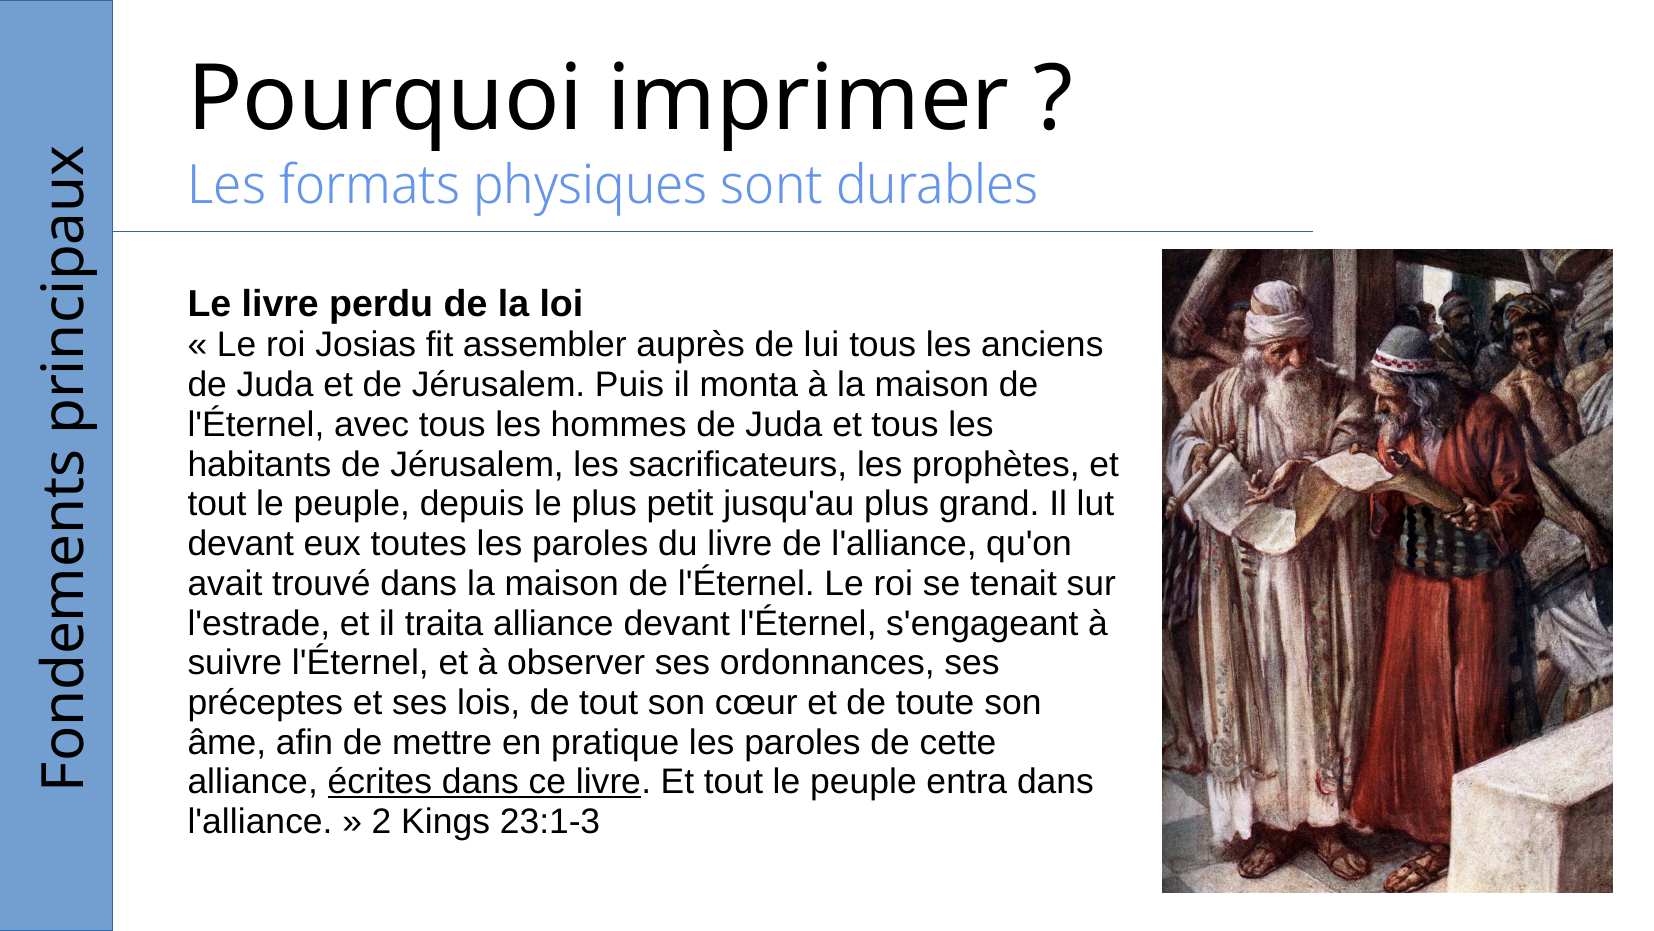

# Pourquoi imprimer ?
Les formats physiques sont durables
Le livre perdu de la loi
« Le roi Josias fit assembler auprès de lui tous les anciens de Juda et de Jérusalem. Puis il monta à la maison de l'Éternel, avec tous les hommes de Juda et tous les habitants de Jérusalem, les sacrificateurs, les prophètes, et tout le peuple, depuis le plus petit jusqu'au plus grand. Il lut devant eux toutes les paroles du livre de l'alliance, qu'on avait trouvé dans la maison de l'Éternel. Le roi se tenait sur l'estrade, et il traita alliance devant l'Éternel, s'engageant à suivre l'Éternel, et à observer ses ordonnances, ses préceptes et ses lois, de tout son cœur et de toute son âme, afin de mettre en pratique les paroles de cette alliance, écrites dans ce livre. Et tout le peuple entra dans l'alliance. » 2 Kings 23:1-3
Fondements principaux